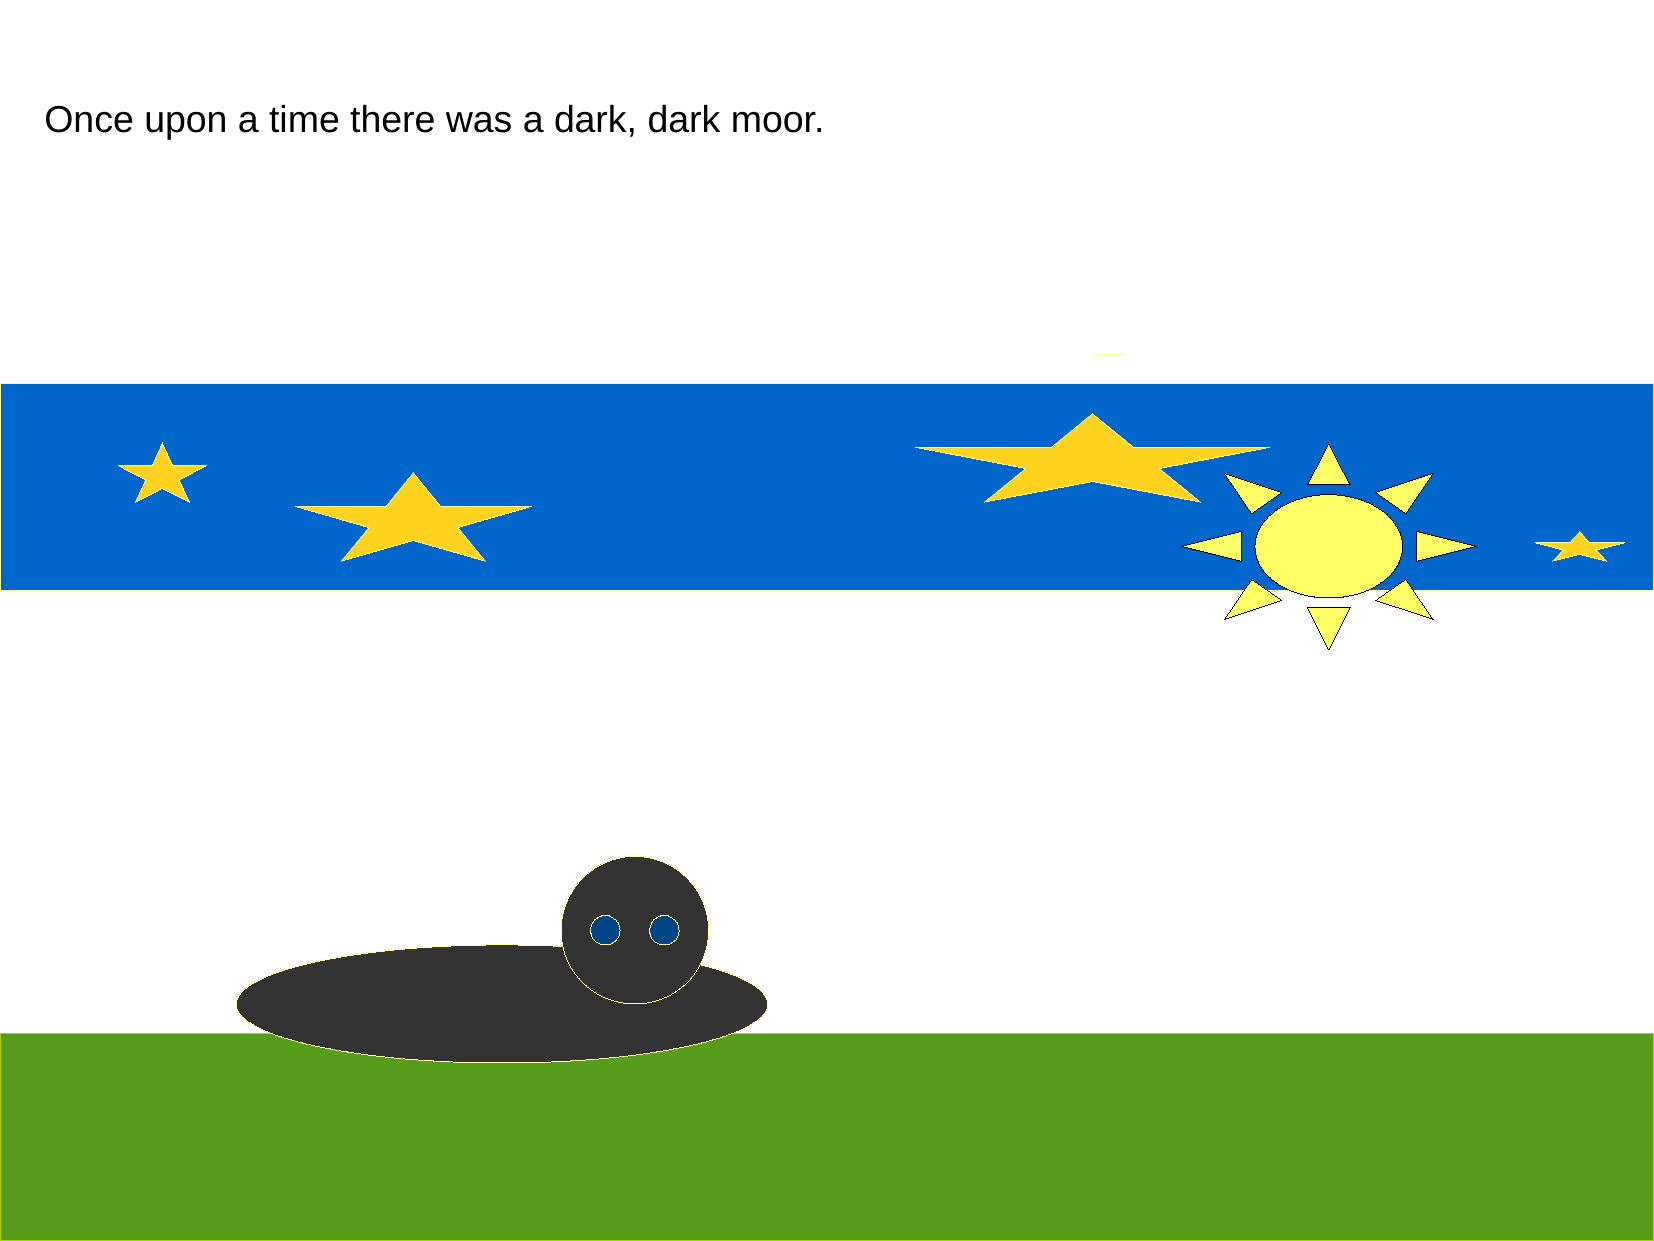

Once upon a time there was a dark, dark moor.